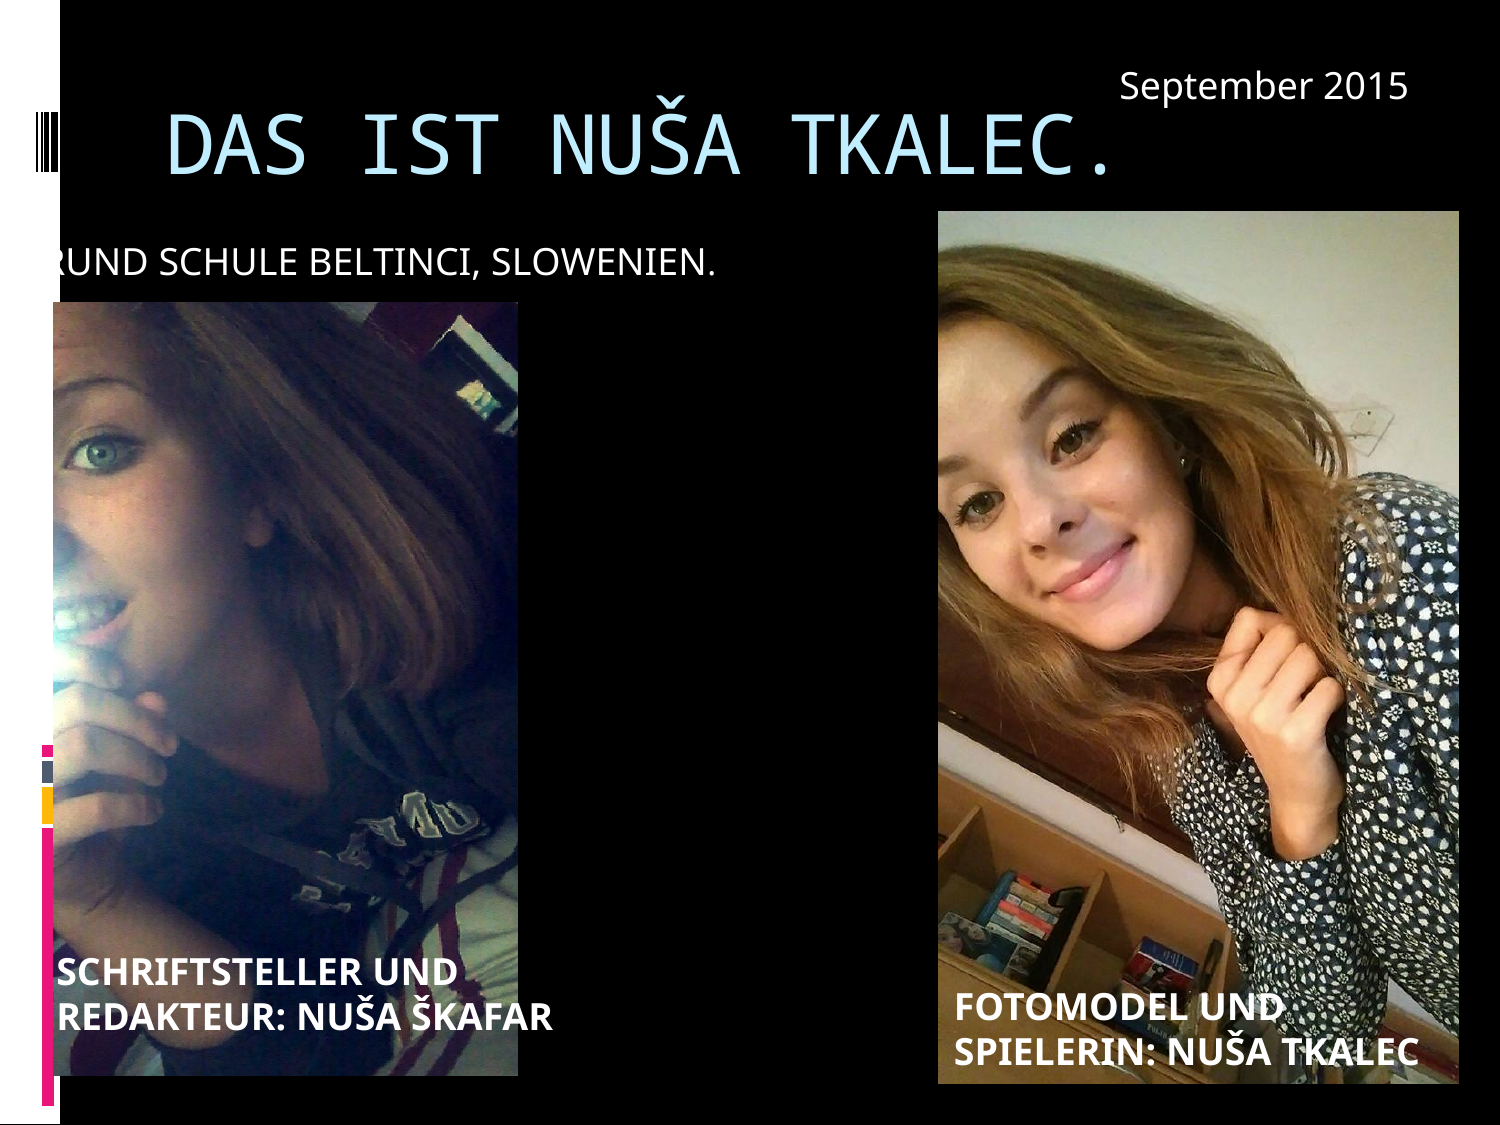

September 2015
# DAS IST NUŠA TKALEC.
GRUND SCHULE BELTINCI, SLOWENIEN.
SCHRIFTSTELLER UND REDAKTEUR: NUŠA ŠKAFAR
FOTOMODEL UND
SPIELERIN: NUŠA TKALEC